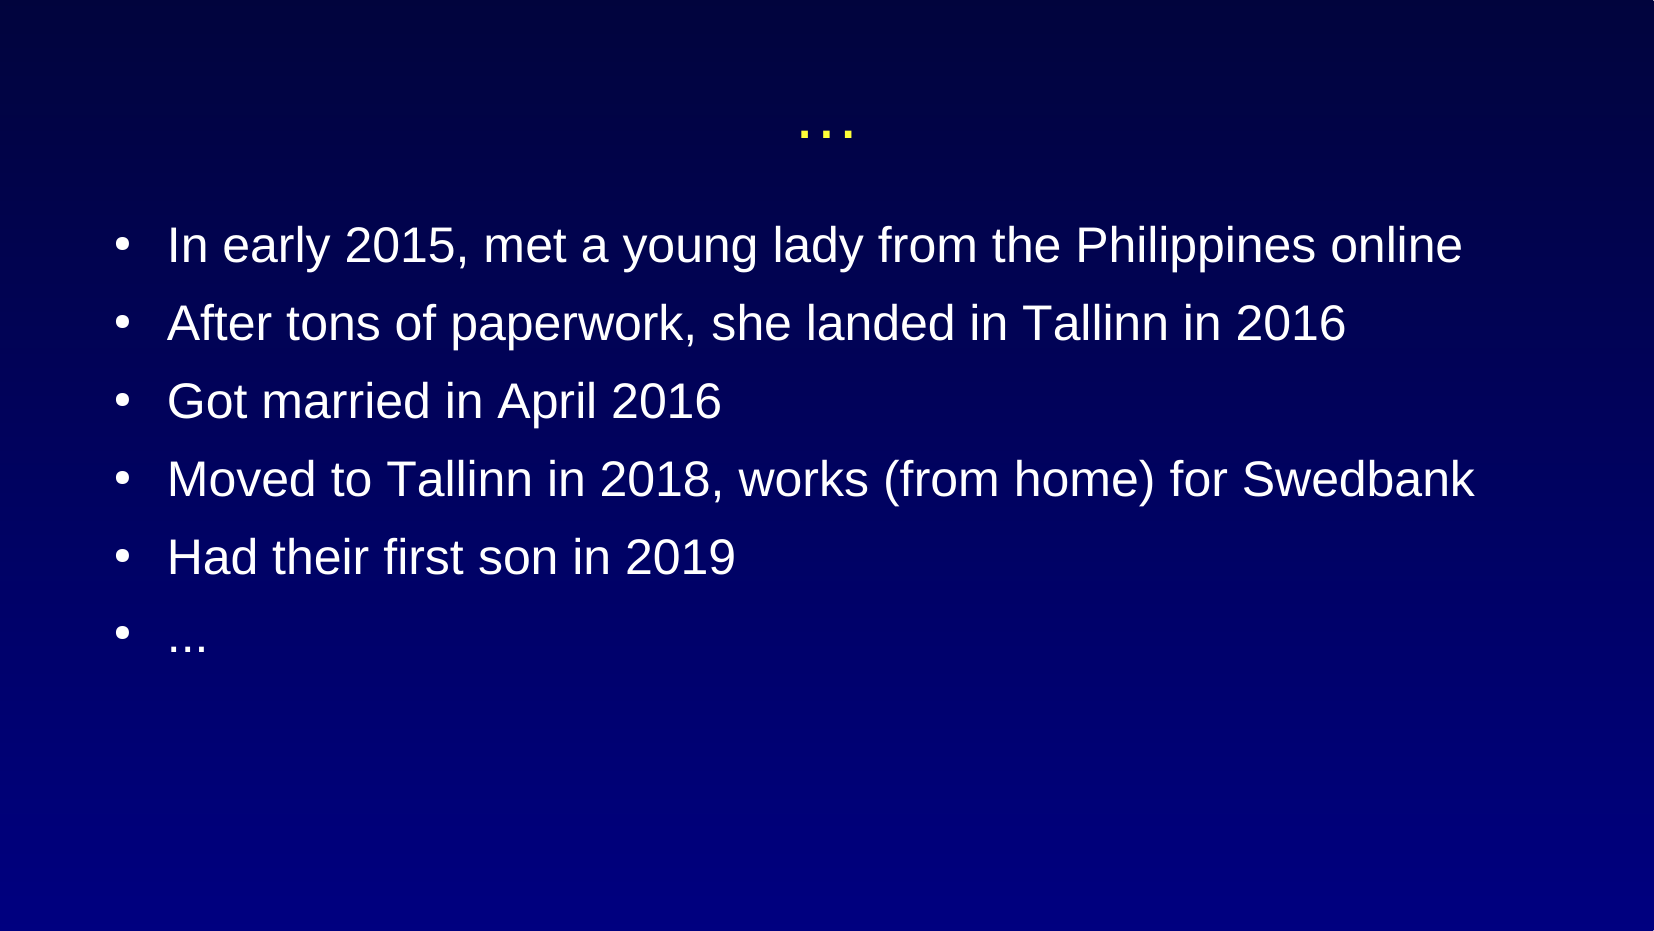

# …
In early 2015, met a young lady from the Philippines online
After tons of paperwork, she landed in Tallinn in 2016
Got married in April 2016
Moved to Tallinn in 2018, works (from home) for Swedbank
Had their first son in 2019
...